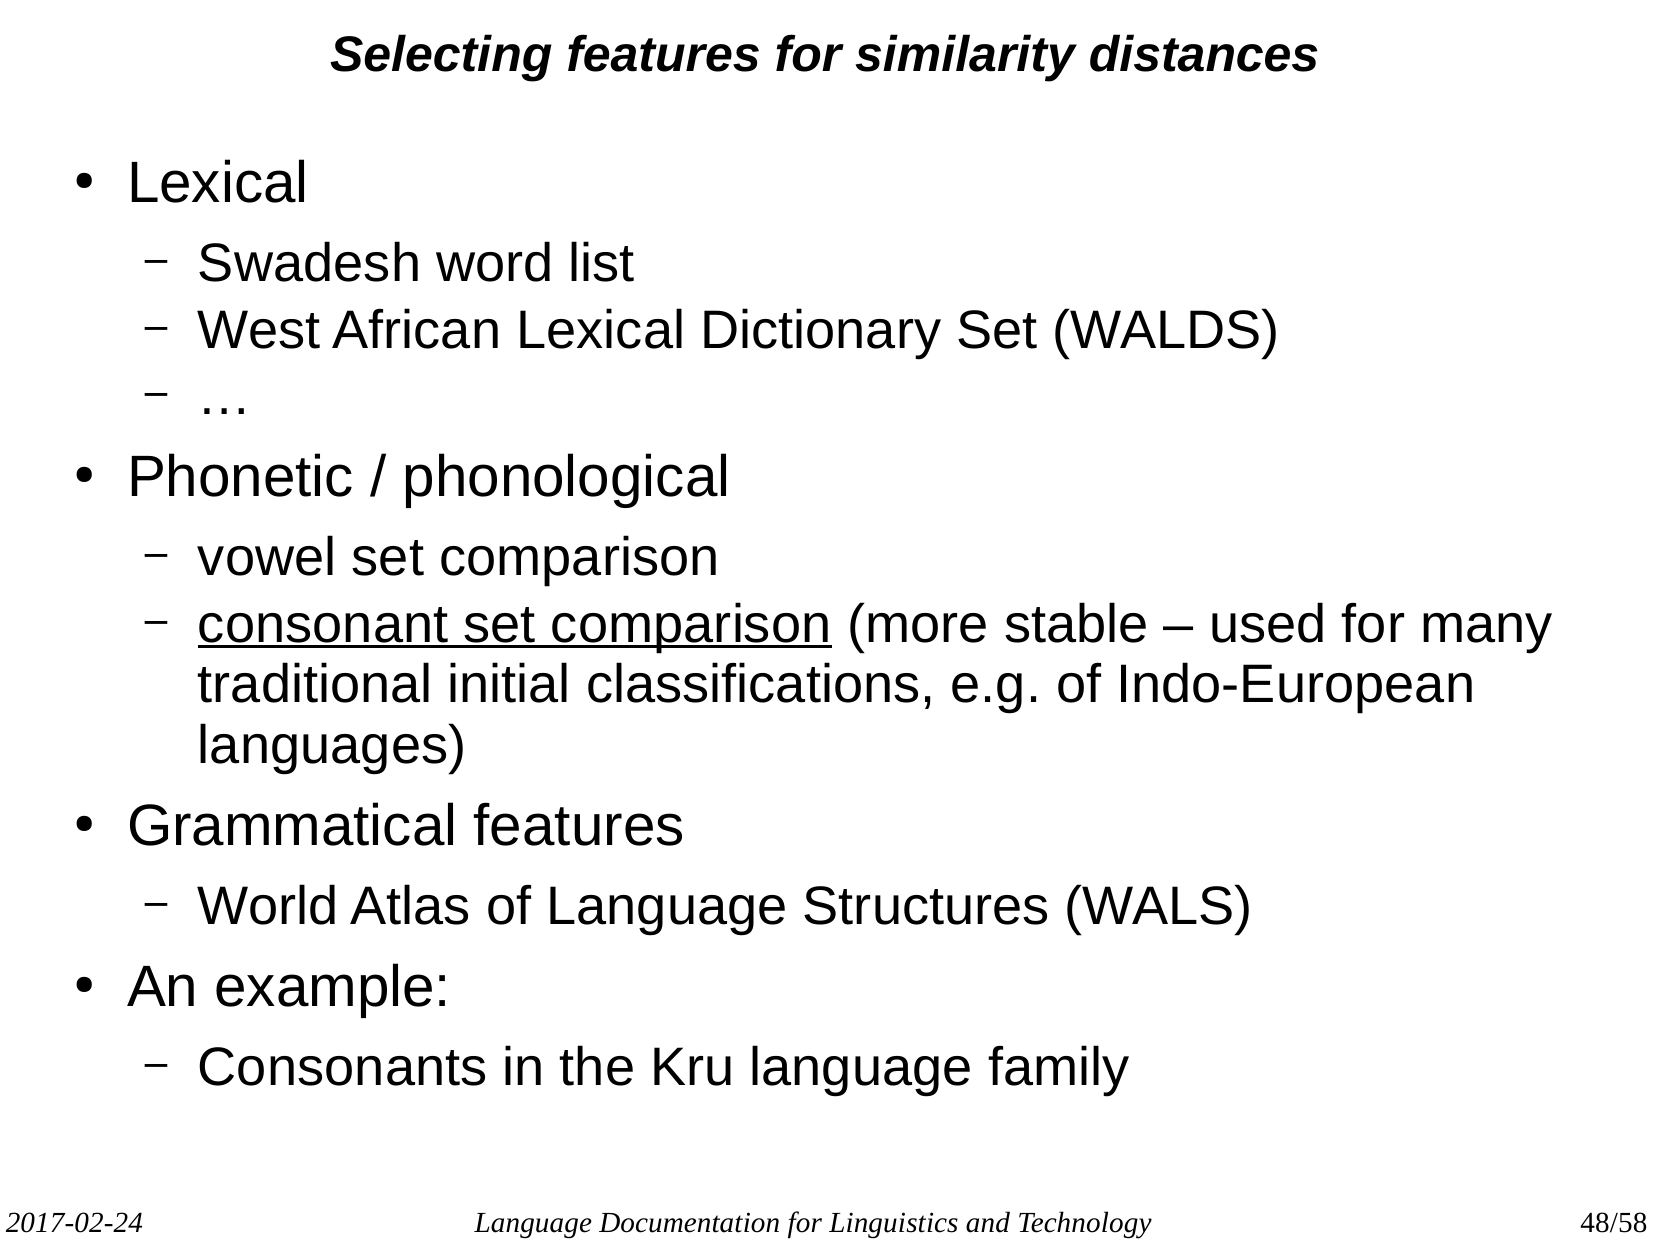

# Selecting features for similarity distances
Lexical
Swadesh word list
West African Lexical Dictionary Set (WALDS)
…
Phonetic / phonological
vowel set comparison
consonant set comparison (more stable – used for many traditional initial classifications, e.g. of Indo-European languages)
Grammatical features
World Atlas of Language Structures (WALS)
An example:
Consonants in the Kru language family
ELKL-4, U Agra, 2016-02-25_27
D. Gibbon: What can endangered languages teach the language technologies?
48